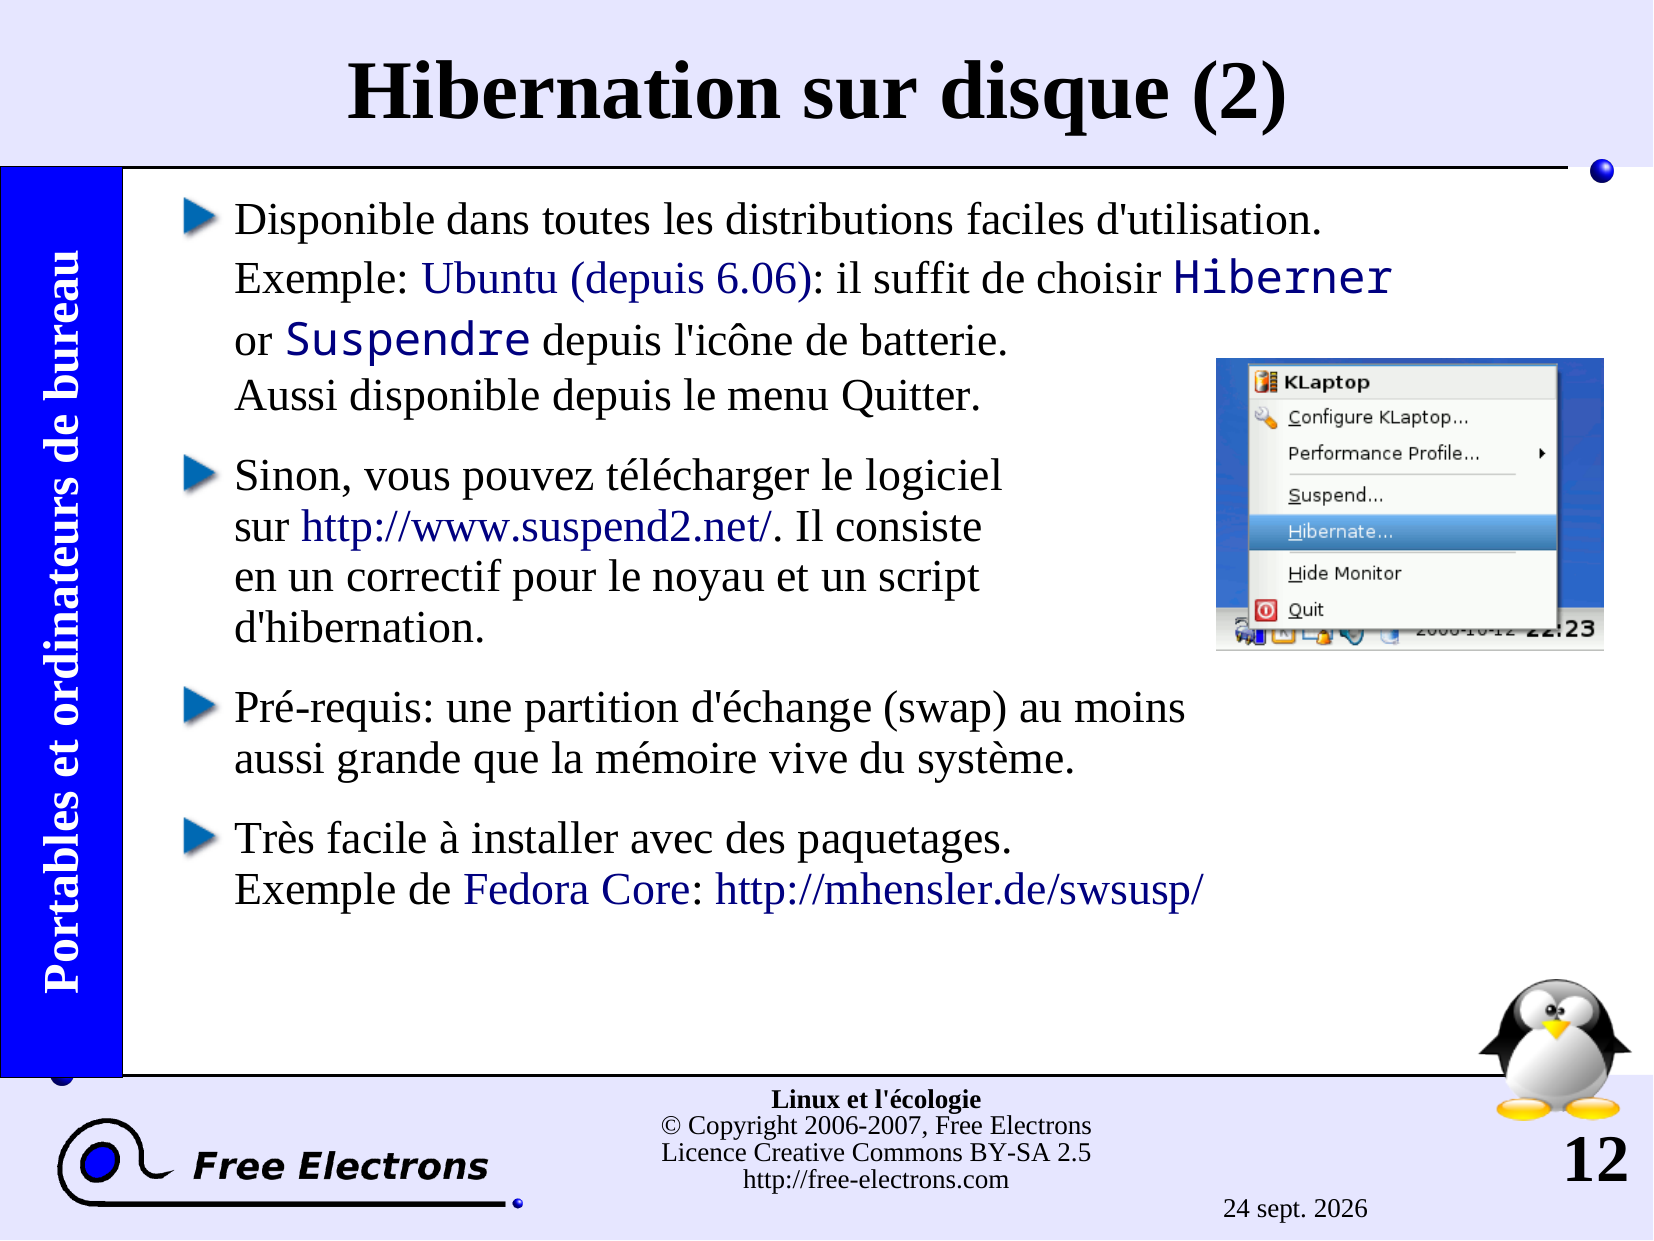

# Hibernation sur disque (2)
Disponible dans toutes les distributions faciles d'utilisation.
Exemple: Ubuntu (depuis 6.06): il suffit de choisir Hiberner
or Suspendre depuis l'icône de batterie.
Aussi disponible depuis le menu Quitter.
Sinon, vous pouvez télécharger le logiciel
sur http://www.suspend2.net/. Il consiste
en un correctif pour le noyau et un script
d'hibernation.
Pré-requis: une partition d'échange (swap) au moins
aussi grande que la mémoire vive du système.
Très facile à installer avec des paquetages.
Exemple de Fedora Core: http://mhensler.de/swsusp/
Portables et ordinateurs de bureau